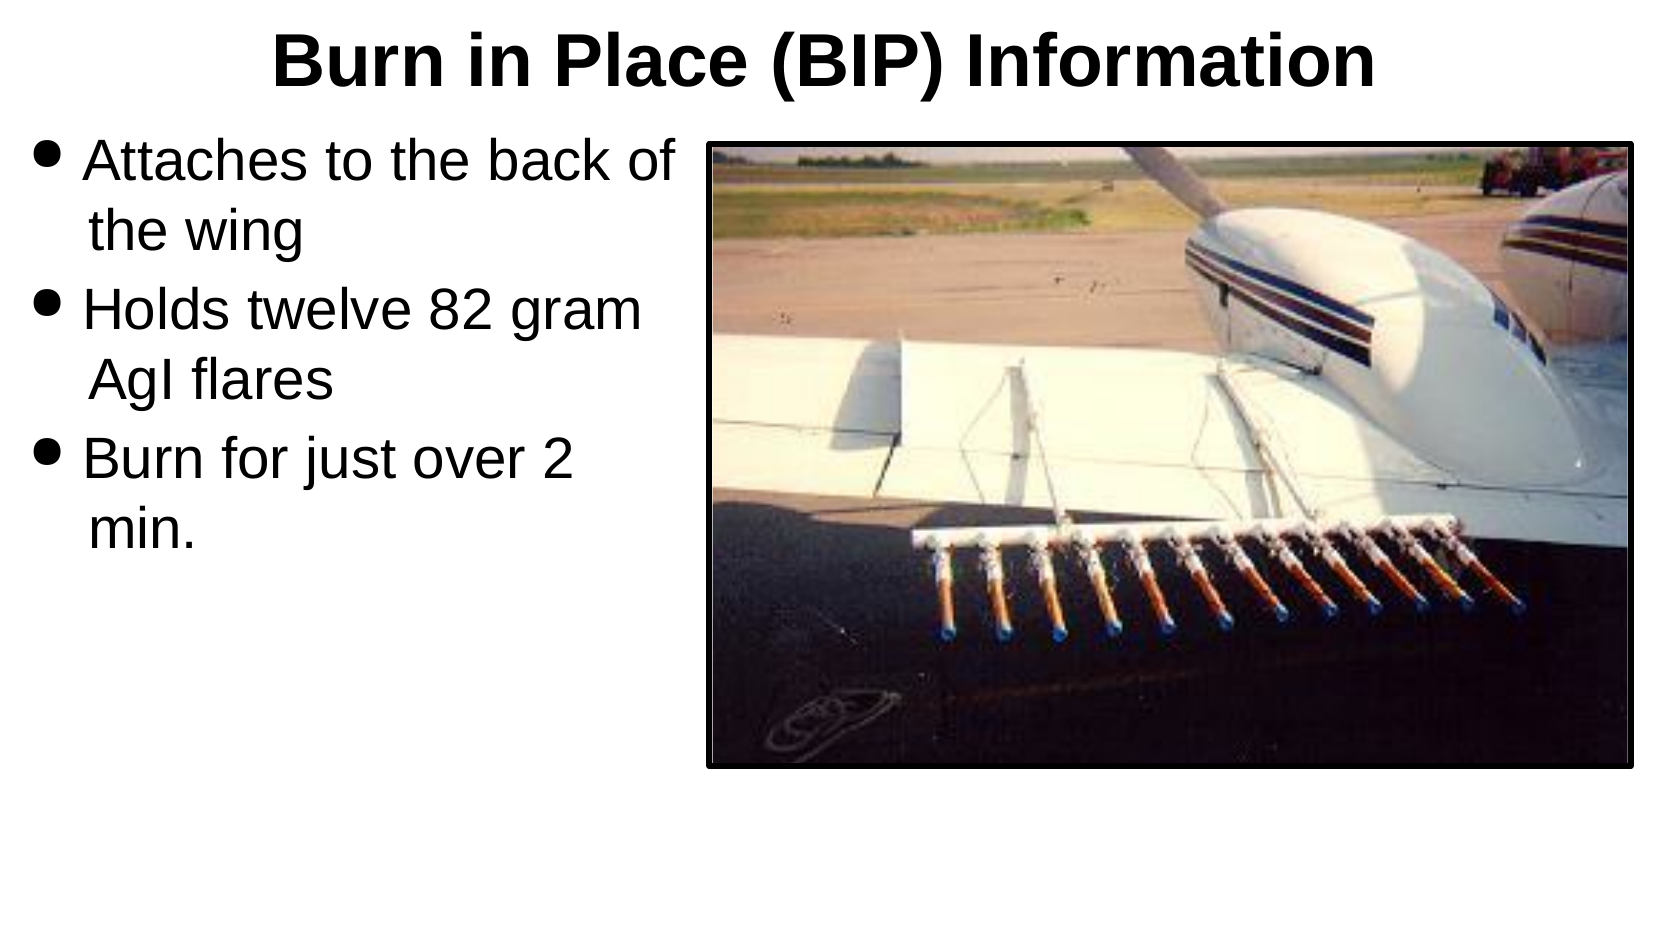

# Burn in Place (BIP) Information
 Attaches to the back of the wing
 Holds twelve 82 gram AgI flares
 Burn for just over 2 min.